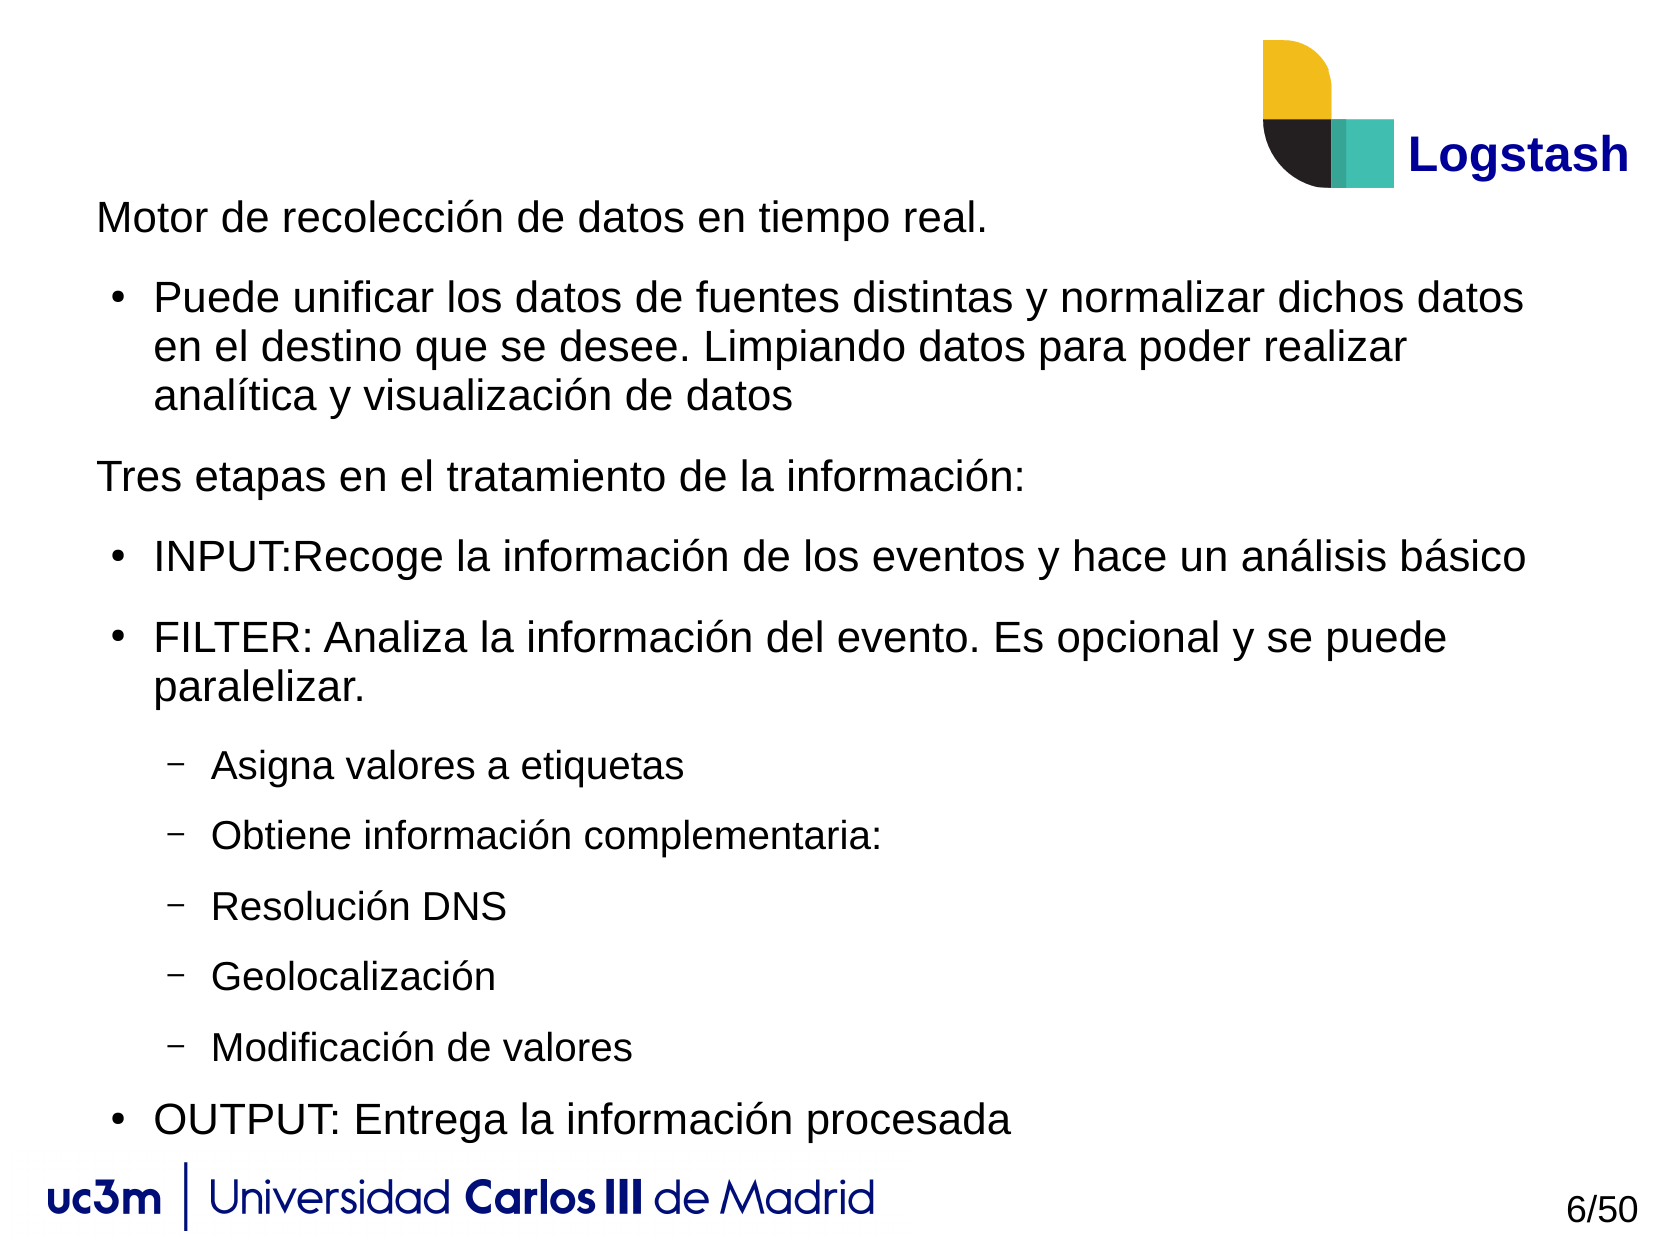

# Logstash
Motor de recolección de datos en tiempo real.
Puede unificar los datos de fuentes distintas y normalizar dichos datos en el destino que se desee. Limpiando datos para poder realizar analítica y visualización de datos
Tres etapas en el tratamiento de la información:
INPUT:Recoge la información de los eventos y hace un análisis básico
FILTER: Analiza la información del evento. Es opcional y se puede paralelizar.
Asigna valores a etiquetas
Obtiene información complementaria:
Resolución DNS
Geolocalización
Modificación de valores
OUTPUT: Entrega la información procesada